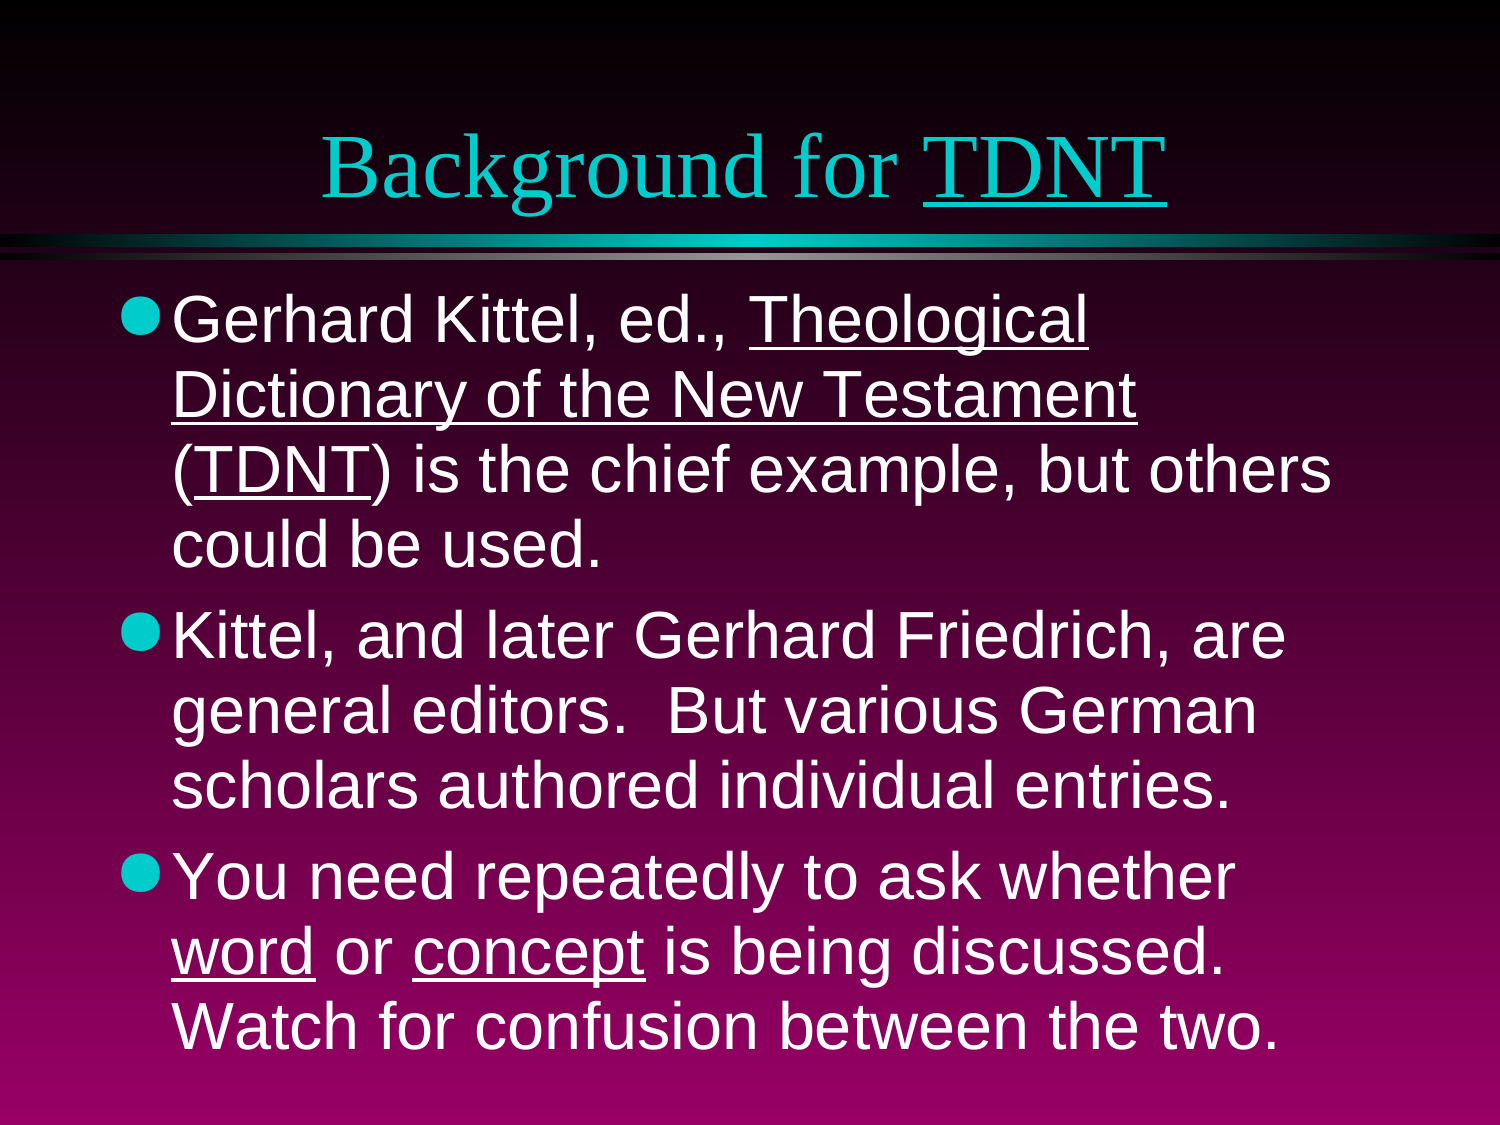

# Background for TDNT
Gerhard Kittel, ed., Theological Dictionary of the New Testament (TDNT) is the chief example, but others could be used.
Kittel, and later Gerhard Friedrich, are general editors. But various German scholars authored individual entries.
You need repeatedly to ask whether word or concept is being discussed. Watch for confusion between the two.